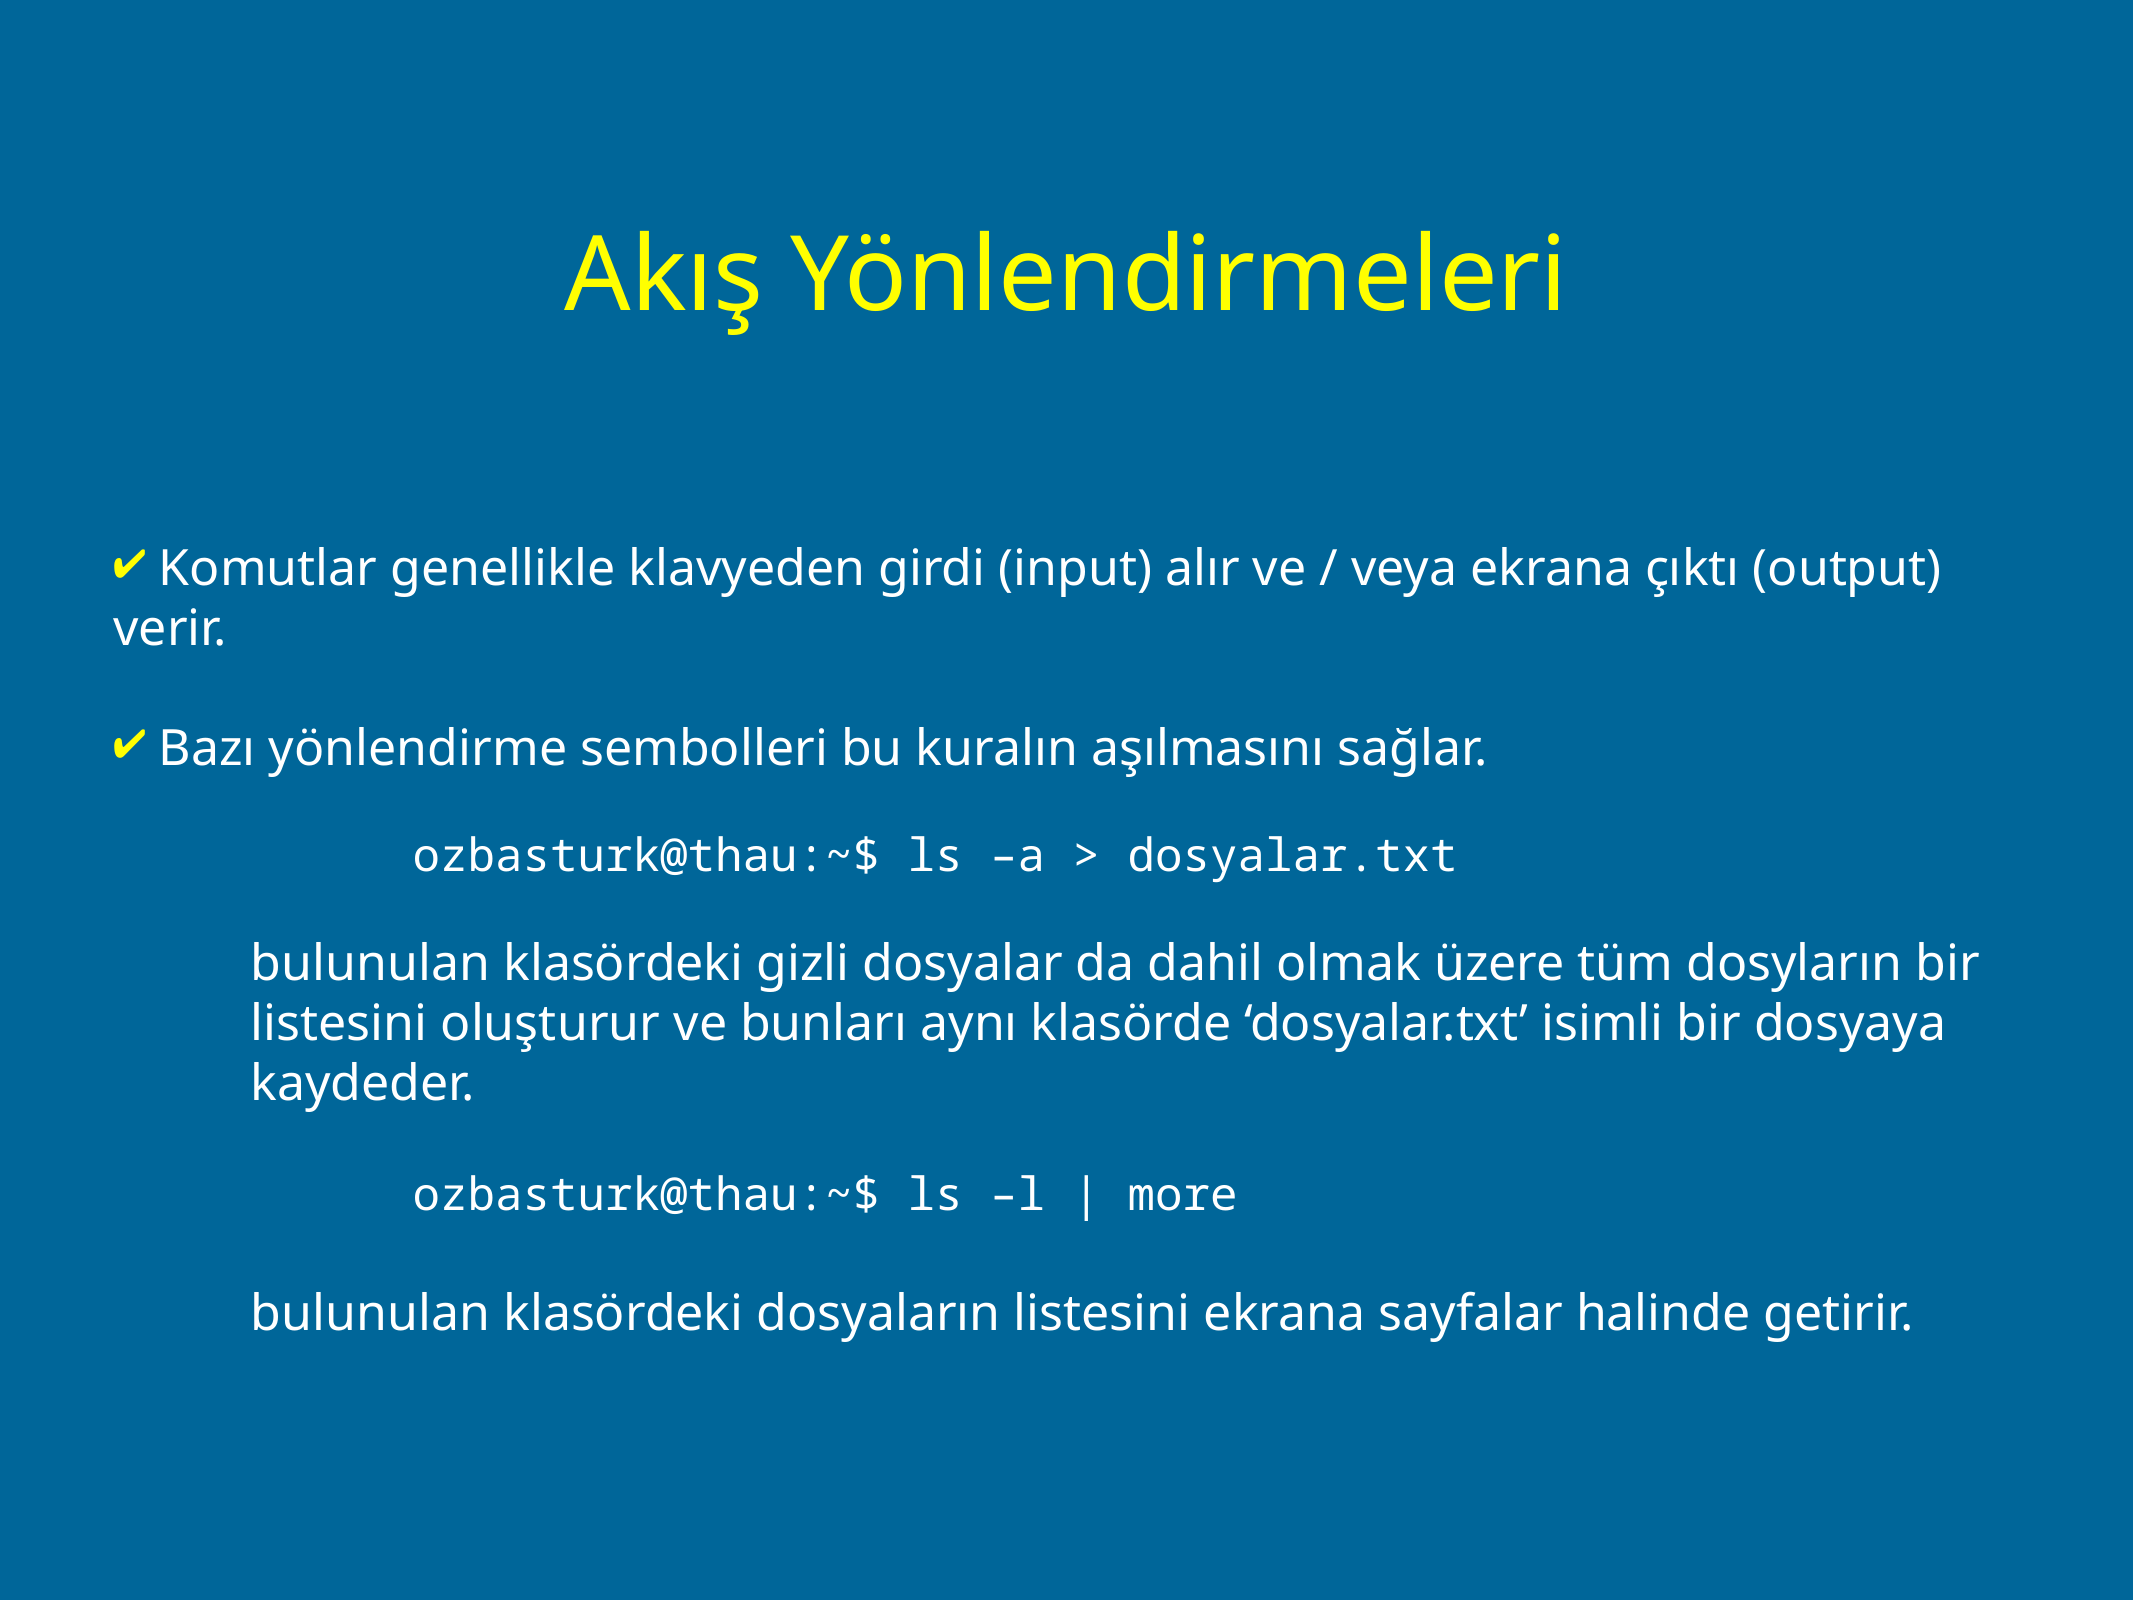

# Akış Yönlendirmeleri
 Komutlar genellikle klavyeden girdi (input) alır ve / veya ekrana çıktı (output) verir.
 Bazı yönlendirme sembolleri bu kuralın aşılmasını sağlar.
			ozbasturk@thau:~$ ls –a > dosyalar.txt
	bulunulan klasördeki gizli dosyalar da dahil olmak üzere tüm dosyların bir listesini oluşturur ve bunları aynı klasörde ‘dosyalar.txt’ isimli bir dosyaya kaydeder.
			ozbasturk@thau:~$ ls –l | more
	bulunulan klasördeki dosyaların listesini ekrana sayfalar halinde getirir.